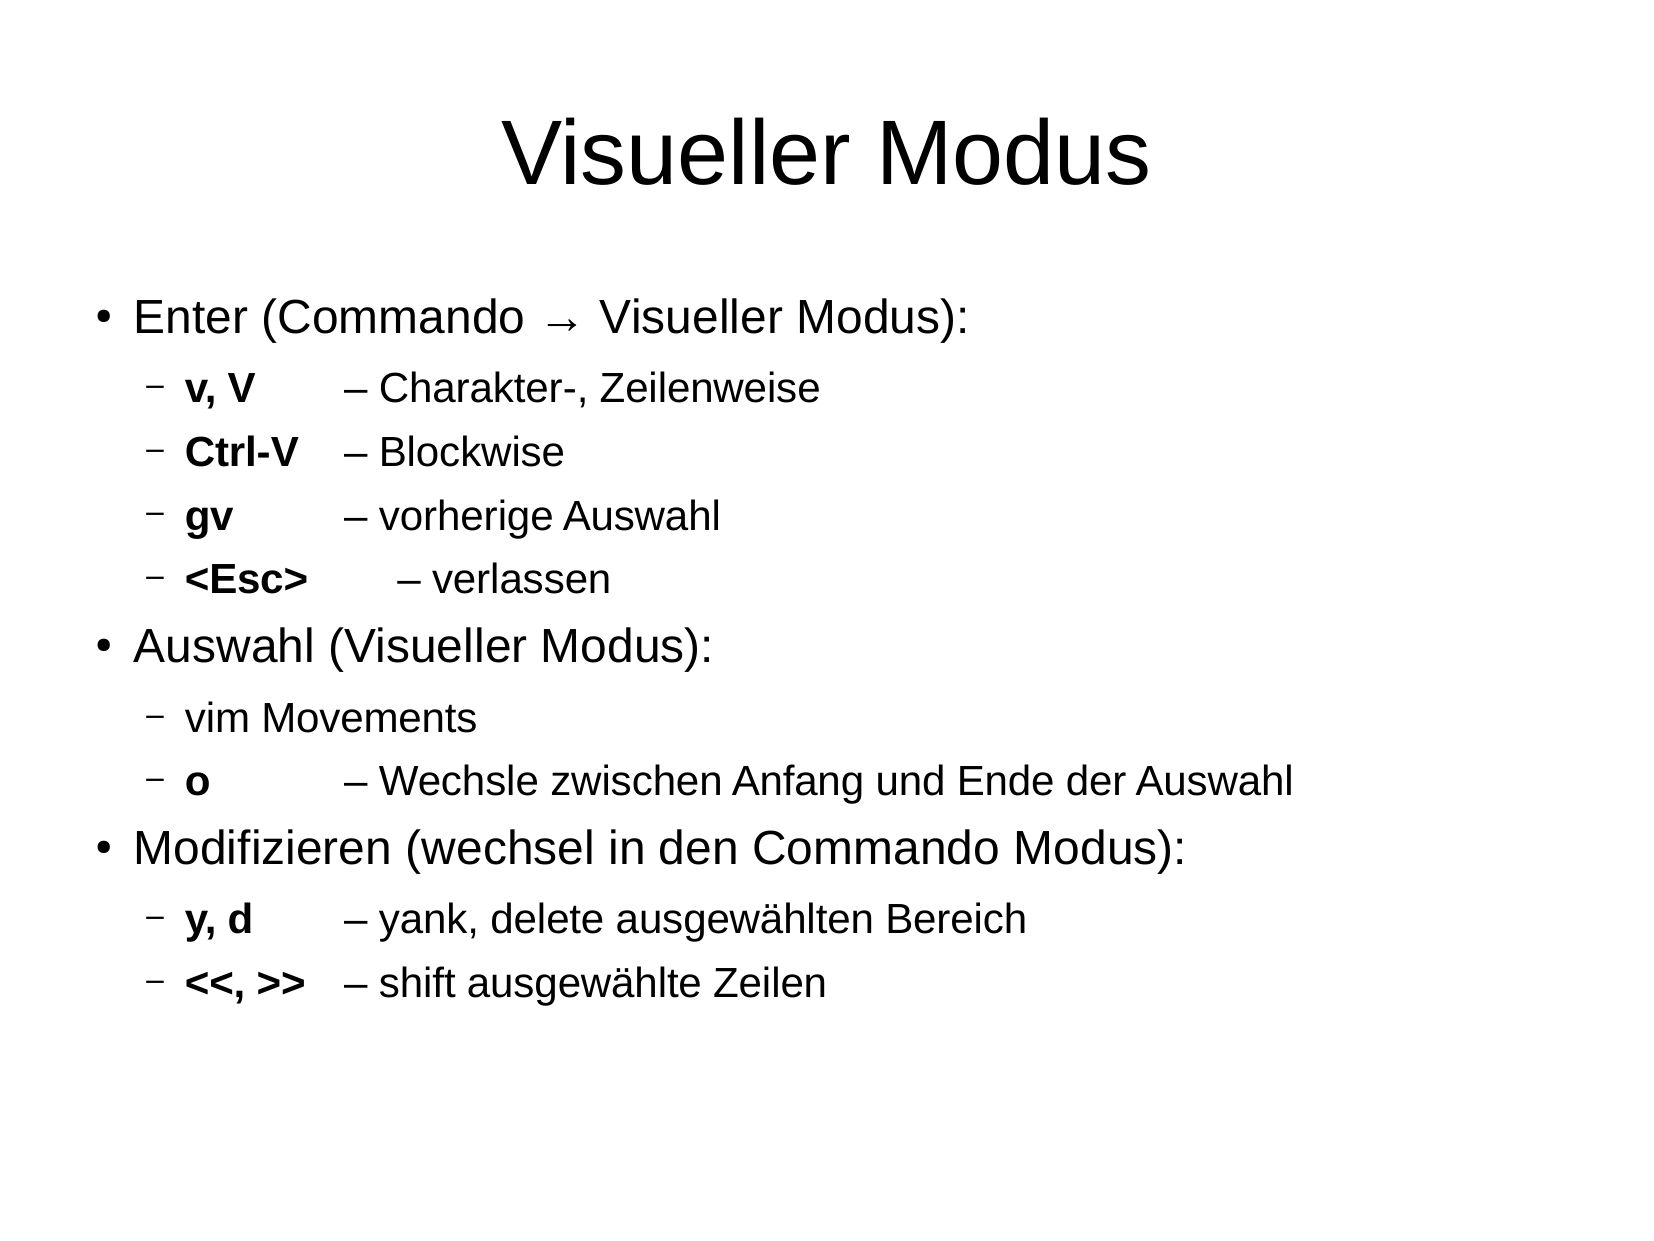

# Visueller Modus
Enter (Commando → Visueller Modus):
v, V 		– Charakter-, Zeilenweise
Ctrl-V 	– Blockwise
gv 		– vorherige Auswahl
<Esc> 		– verlassen
Auswahl (Visueller Modus):
vim Movements
o 			– Wechsle zwischen Anfang und Ende der Auswahl
Modifizieren (wechsel in den Commando Modus):
y, d 		– yank, delete ausgewählten Bereich
<<, >> 	– shift ausgewählte Zeilen